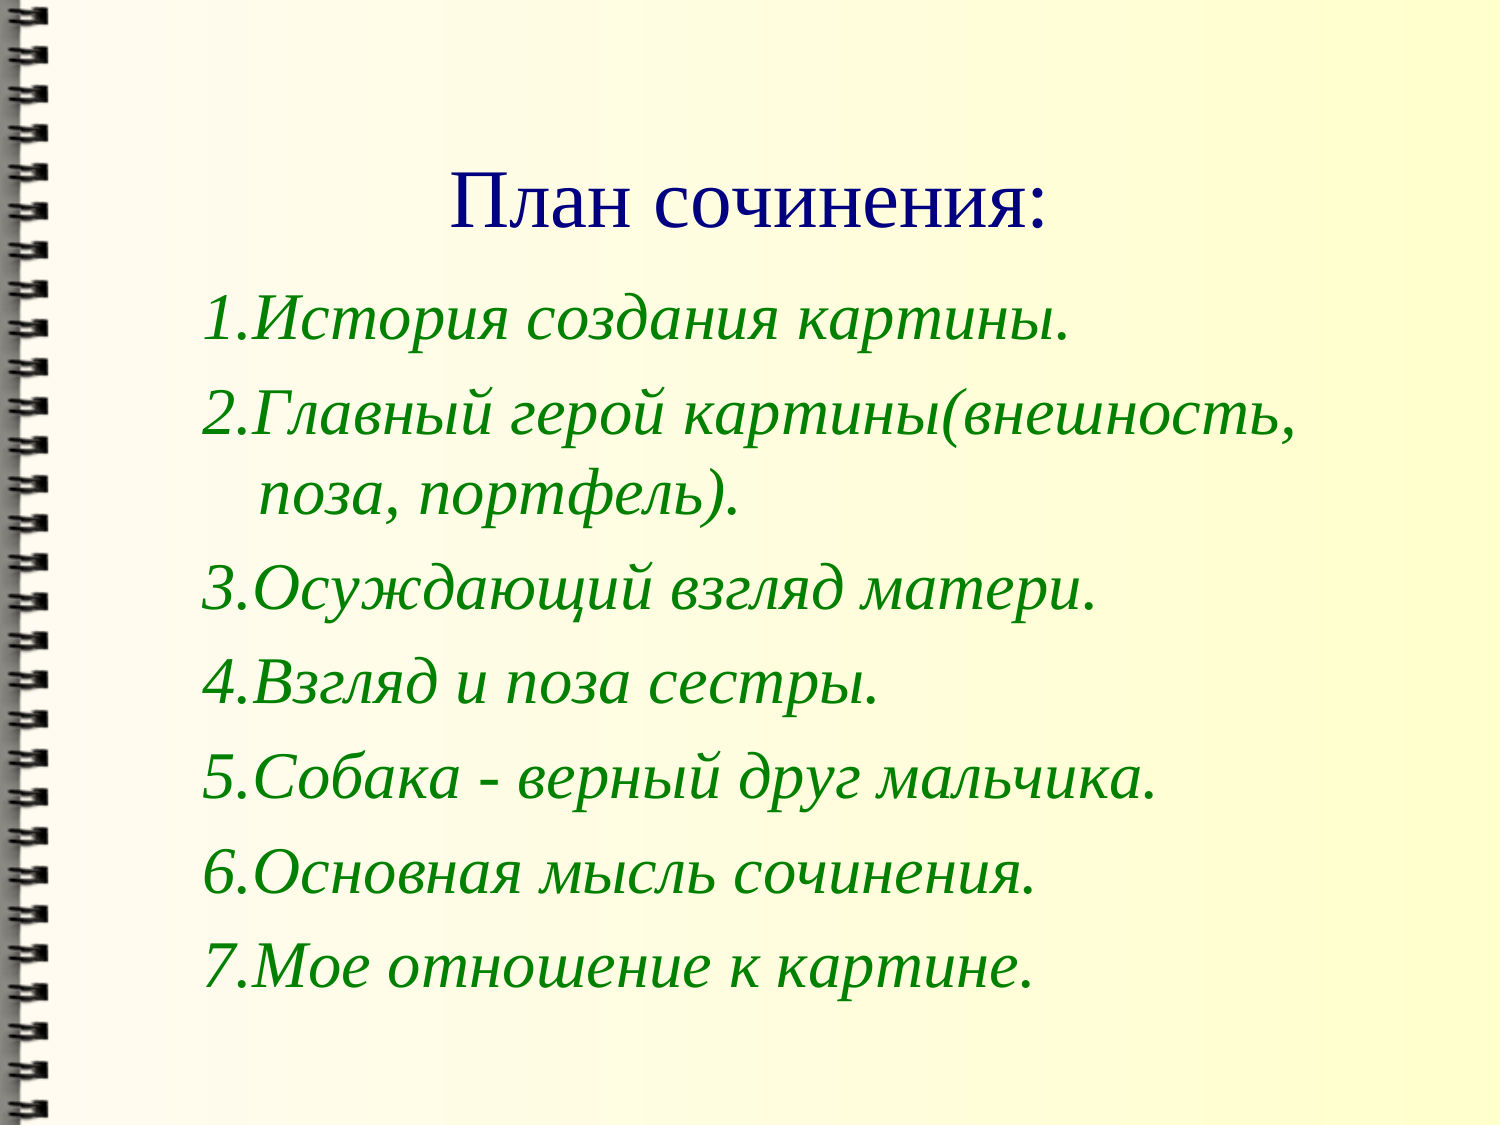

# План сочинения:
1.История создания картины.
2.Главный герой картины(внешность, поза, портфель).
3.Осуждающий взгляд матери.
4.Взгляд и поза сестры.
5.Собака - верный друг мальчика.
6.Основная мысль сочинения.
7.Мое отношение к картине.